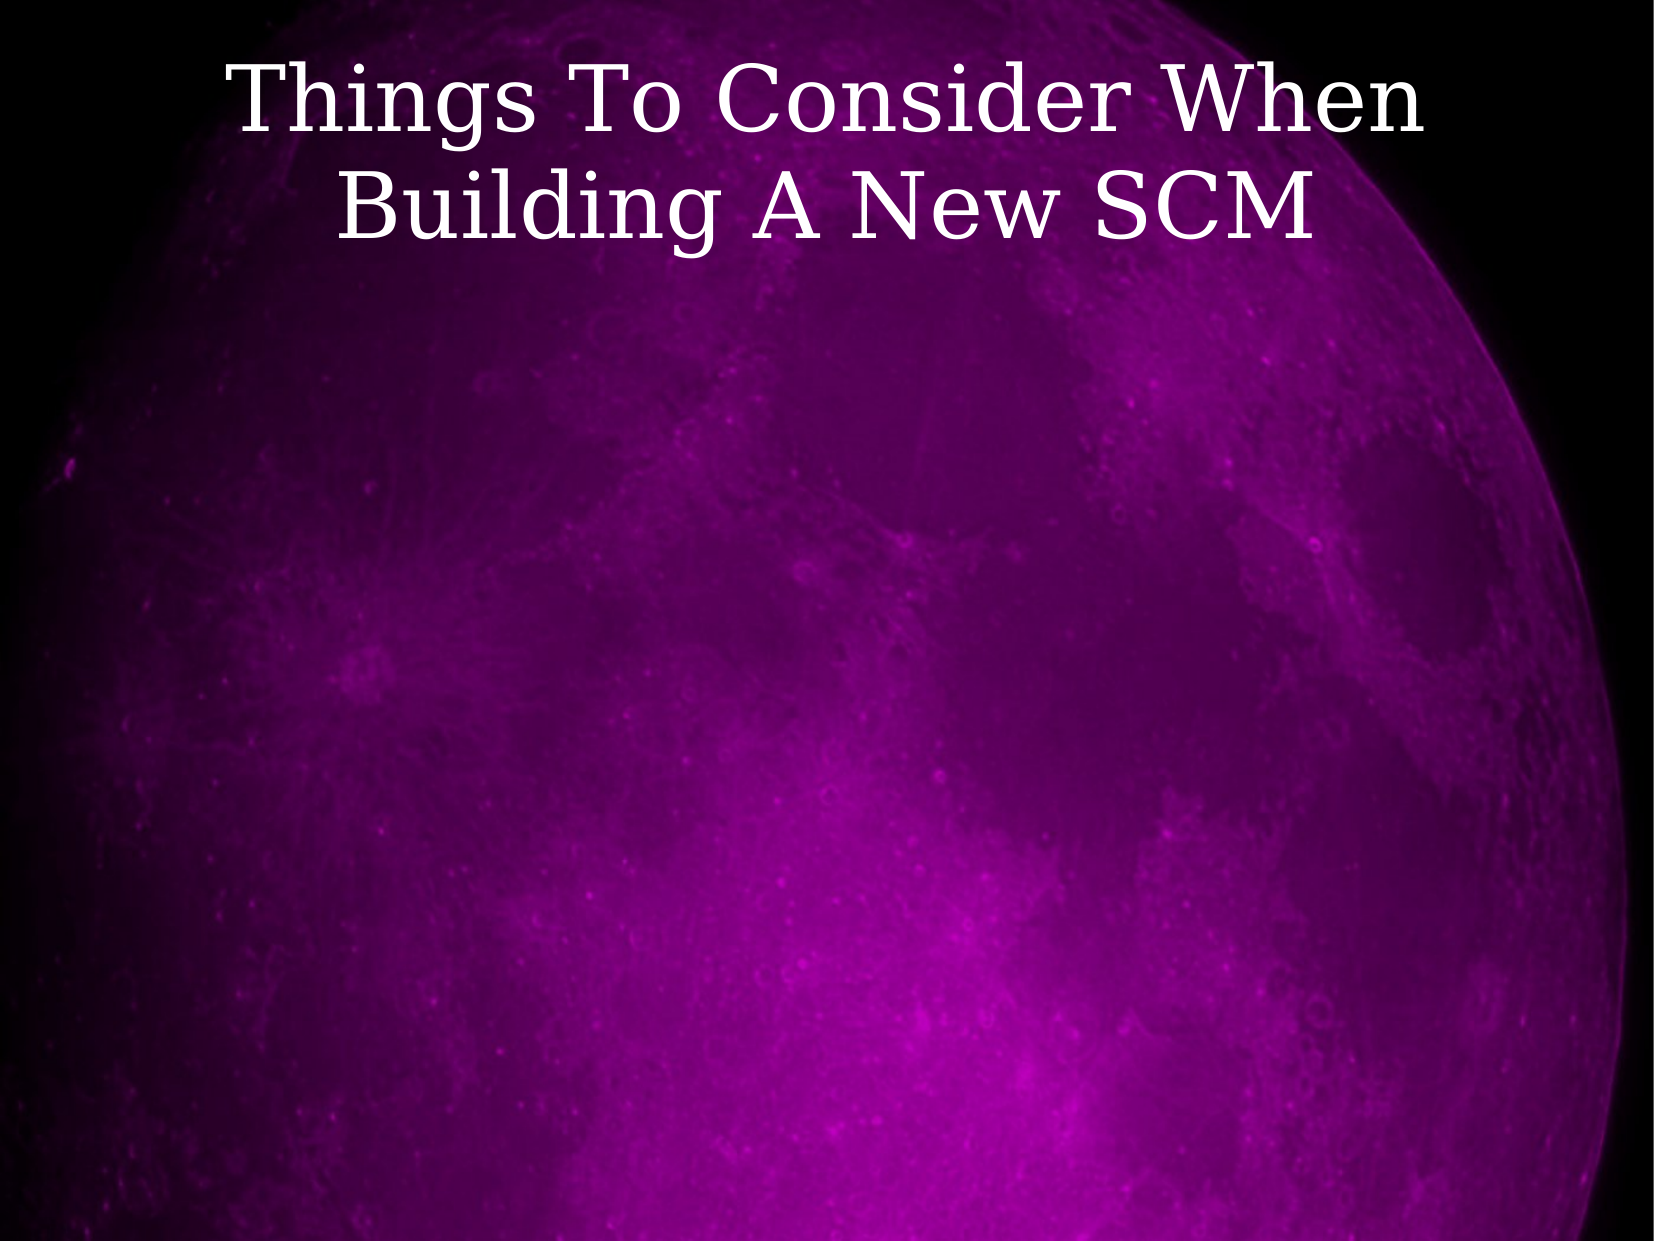

# Things To Consider When Building A New SCM